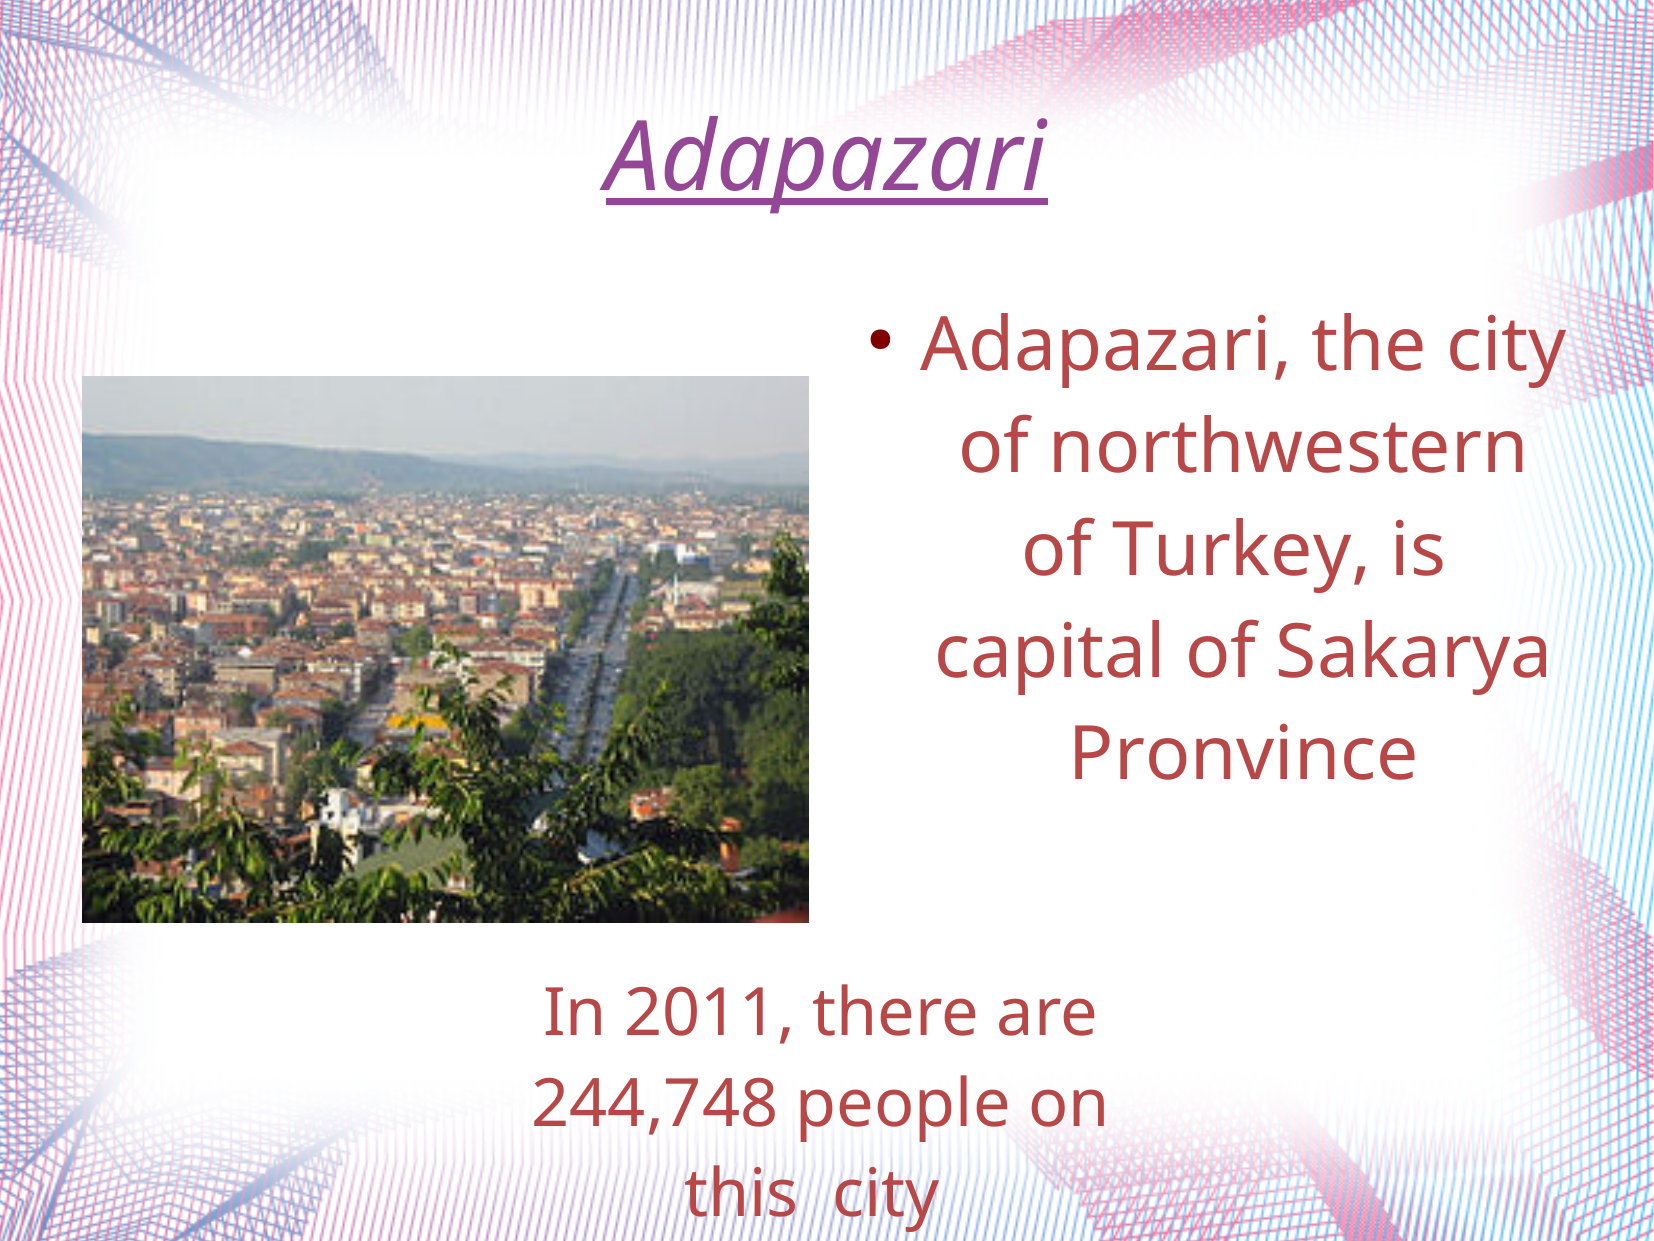

# Adapazari
Adapazari, the city of northwestern of Turkey, is capital of Sakarya Pronvince
In 2011, there are 244,748 people on this city